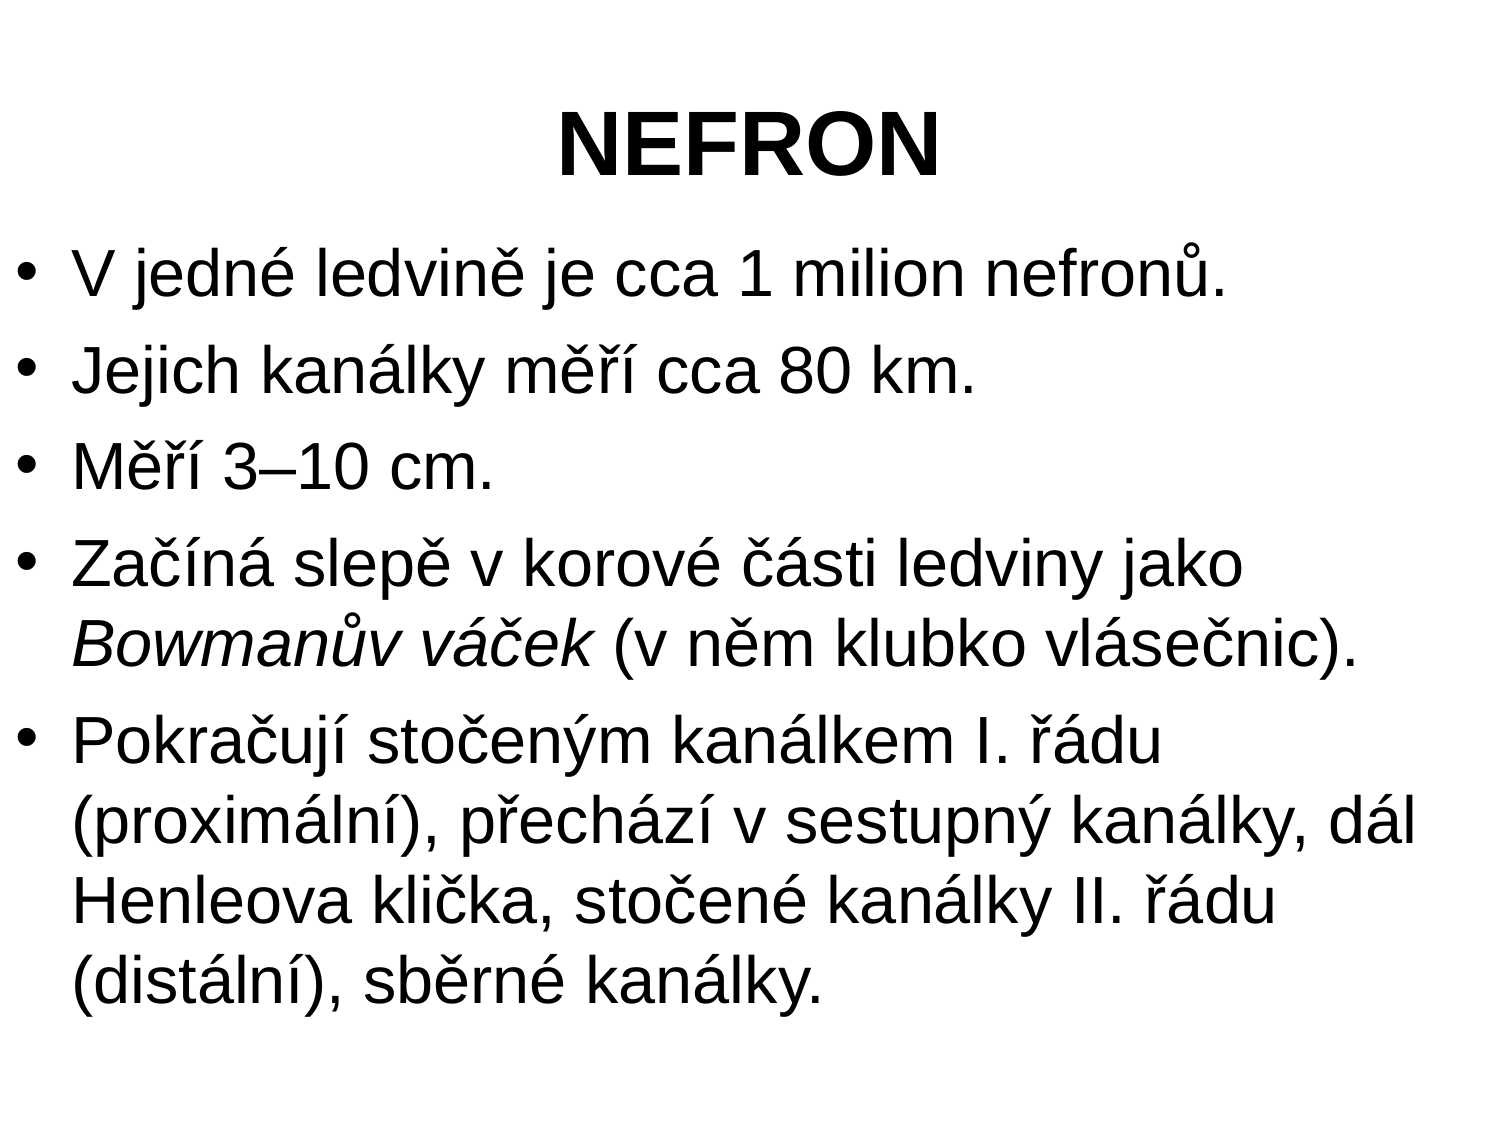

# NEFRON
V jedné ledvině je cca 1 milion nefronů.
Jejich kanálky měří cca 80 km.
Měří 3–10 cm.
Začíná slepě v korové části ledviny jako Bowmanův váček (v něm klubko vlásečnic).
Pokračují stočeným kanálkem I. řádu (proximální), přechází v sestupný kanálky, dál Henleova klička, stočené kanálky II. řádu (distální), sběrné kanálky.